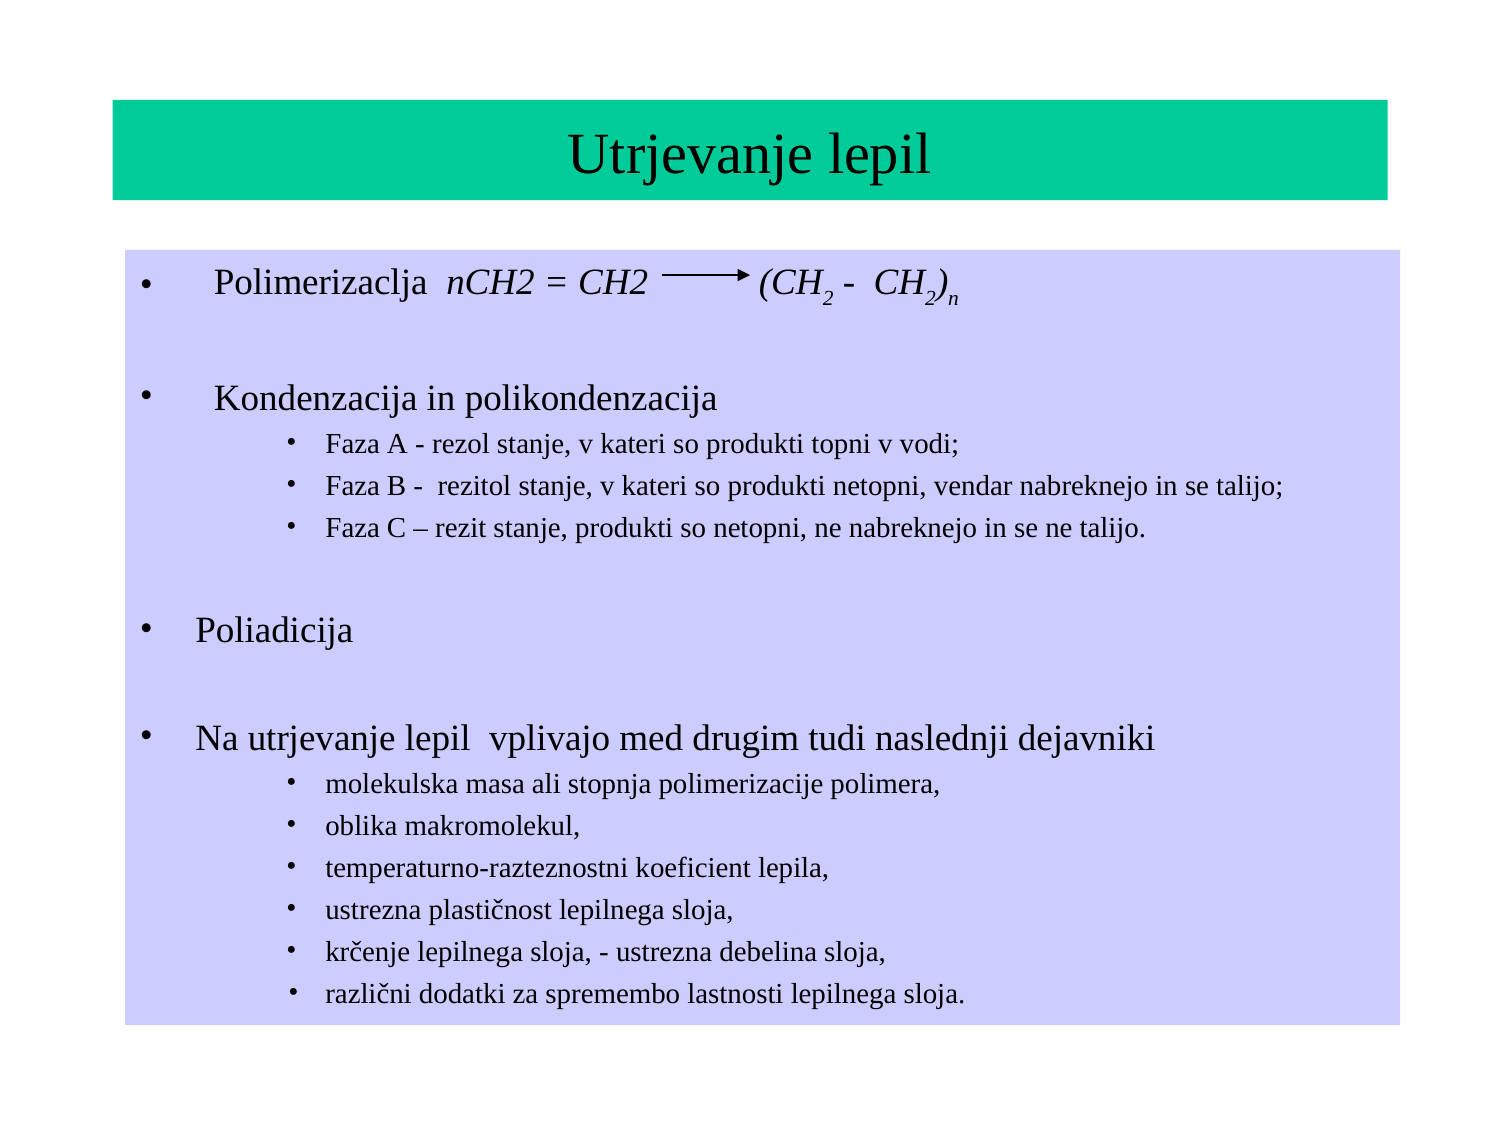

# Utrjevanje lepil
  Polimerizaclja nCH2 = CH2 (CH2 - CH2)n
 Kondenzacija in polikondenzacija
Faza A - rezol stanje, v kateri so produkti topni v vodi;
Faza B - rezitol stanje, v kateri so produkti netopni, vendar nabreknejo in se talijo;
Faza C – rezit stanje, produkti so netopni, ne nabreknejo in se ne talijo.
Poliadicija
Na utrjevanje lepil vplivajo med drugim tudi naslednji dejavniki
molekulska masa ali stopnja polimerizacije polimera,
oblika makromolekul,
temperaturno-razteznostni koeficient lepila,
ustrezna plastičnost lepilnega sloja,
krčenje lepilnega sloja, - ustrezna debelina sloja,
različni dodatki za spremembo lastnosti lepilnega sloja.